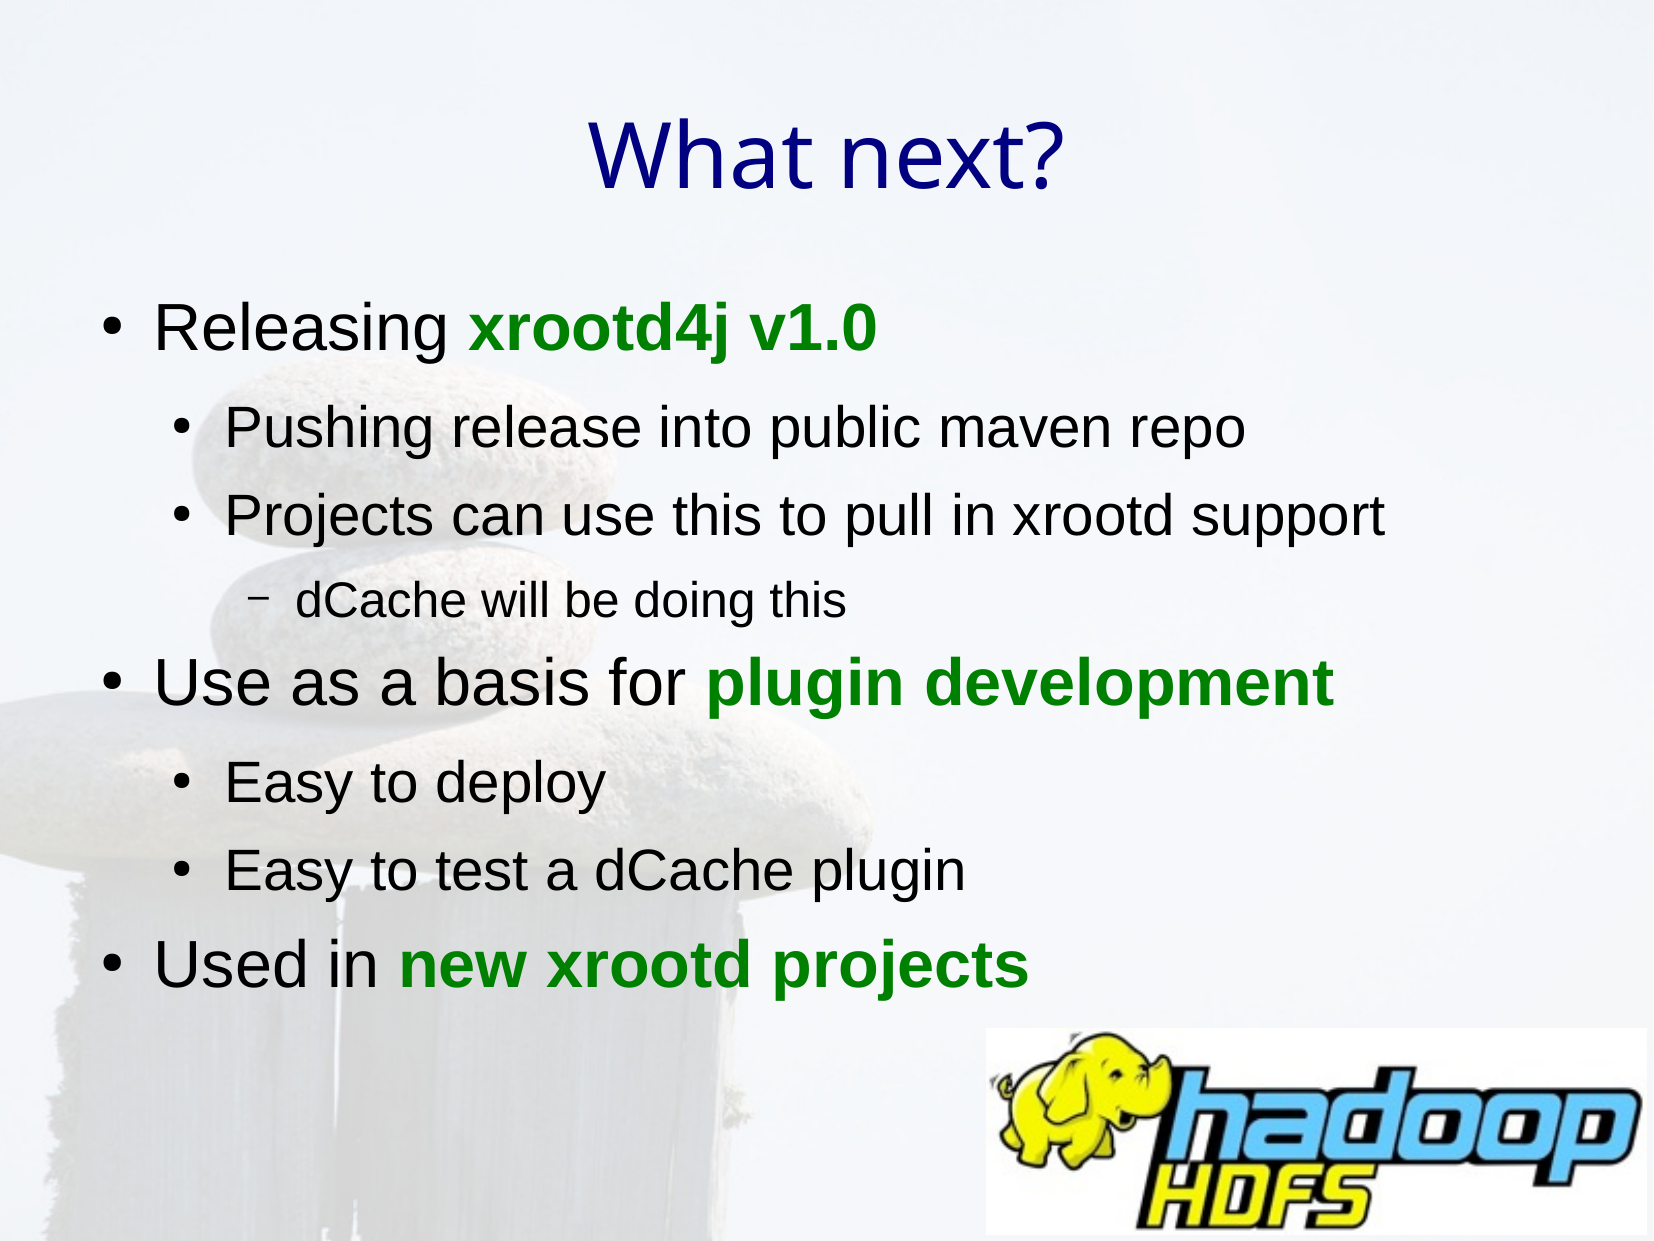

# What next?
Releasing xrootd4j v1.0
Pushing release into public maven repo
Projects can use this to pull in xrootd support
dCache will be doing this
Use as a basis for plugin development
Easy to deploy
Easy to test a dCache plugin
Used in new xrootd projects